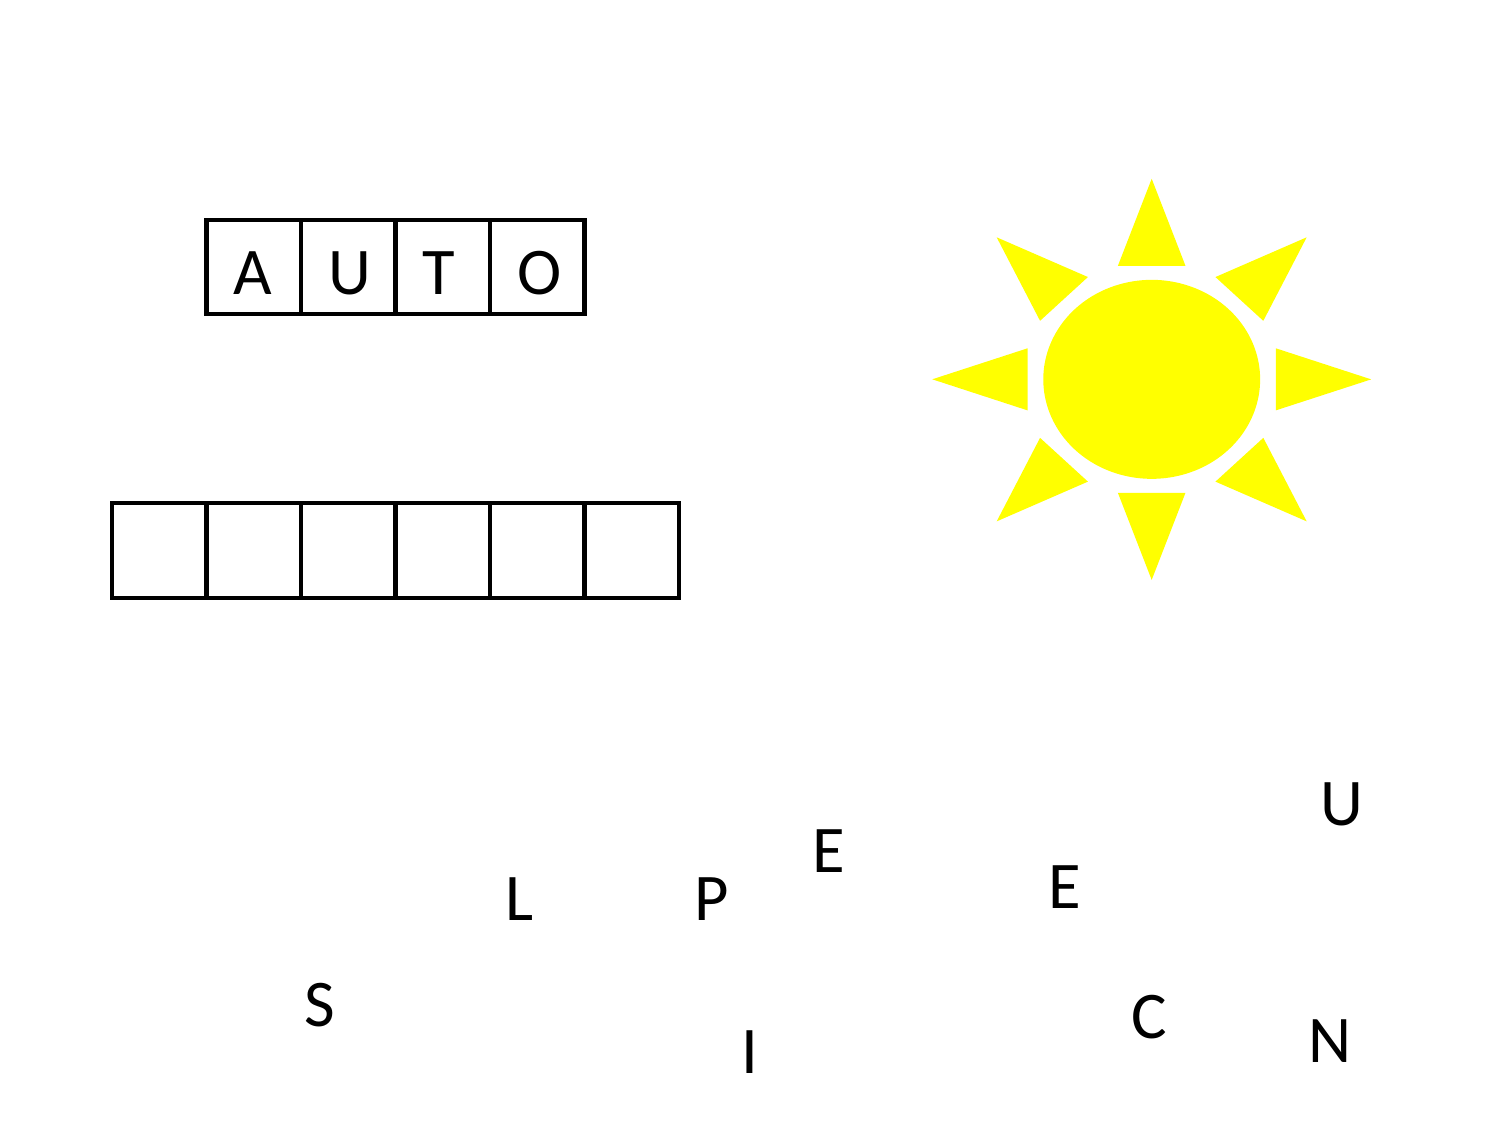

A
U
T
O
U
E
E
L
P
S
C
N
I